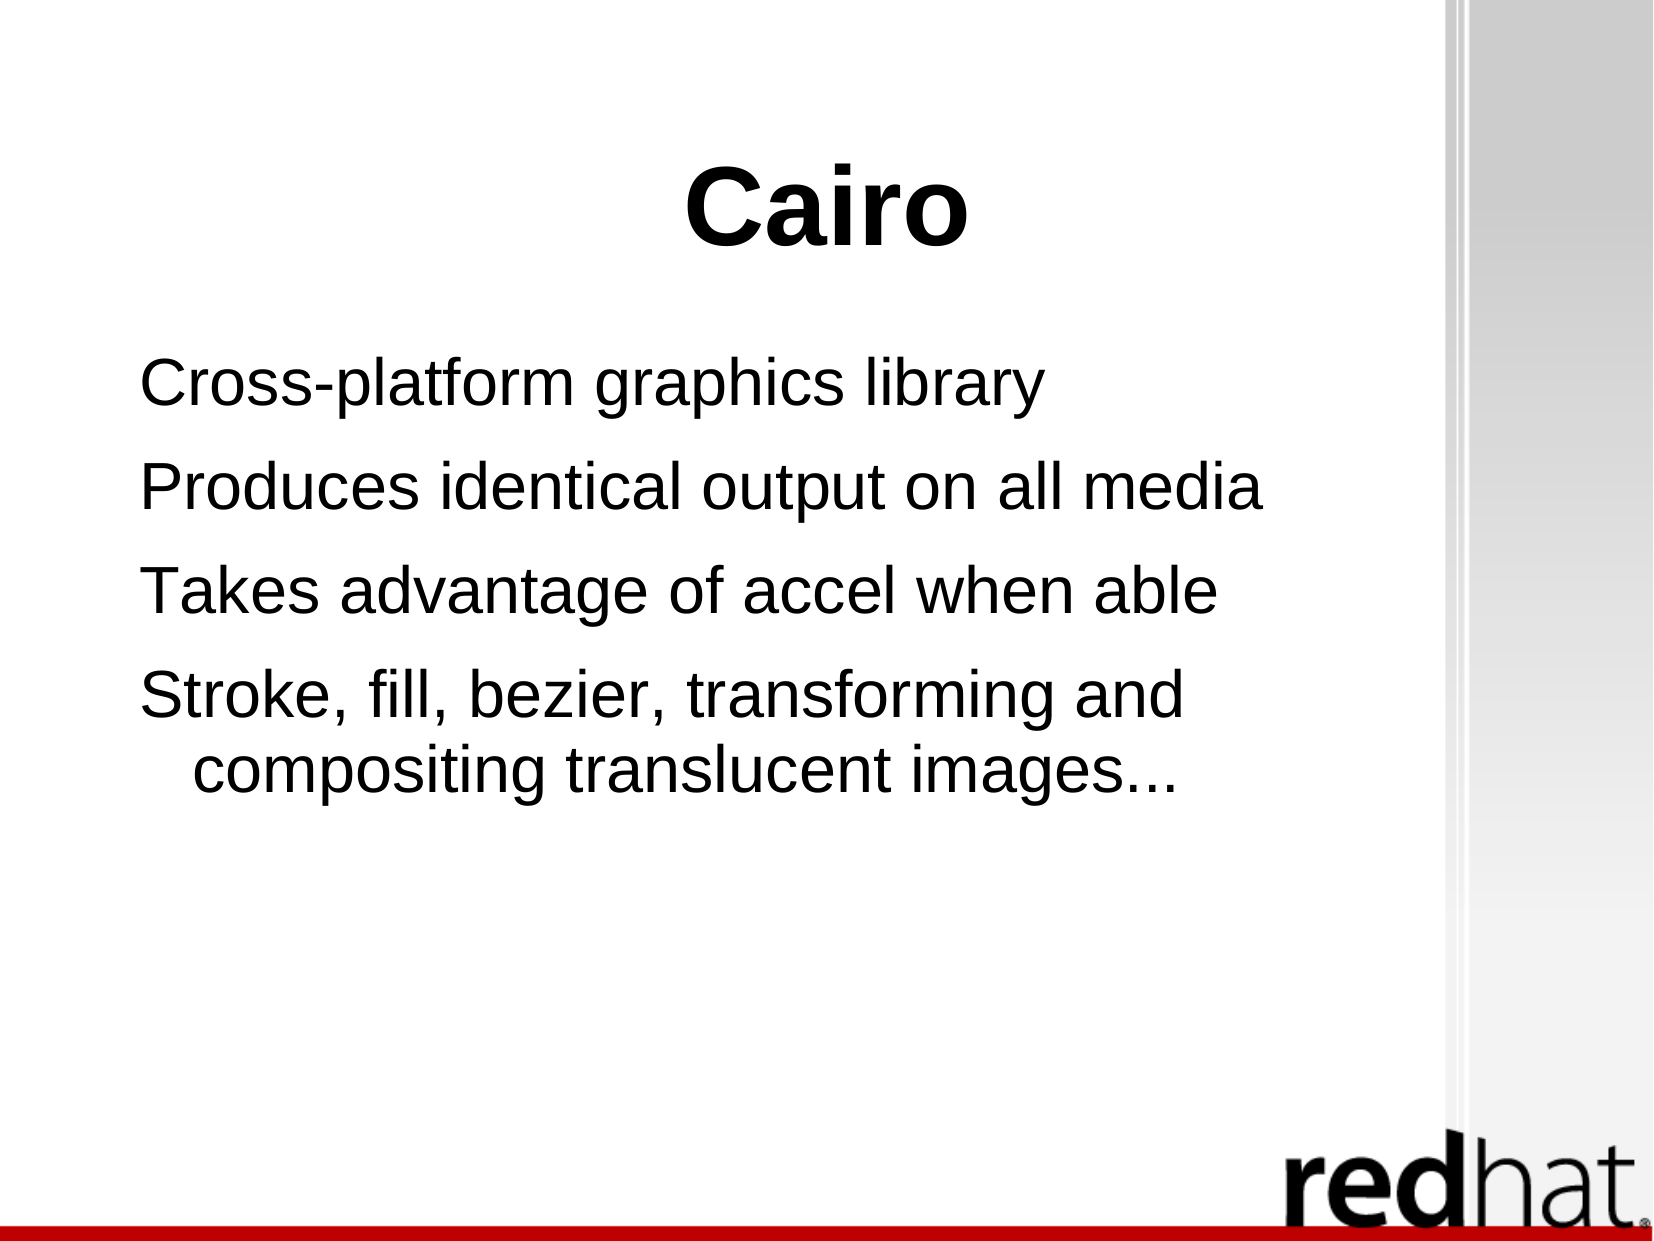

# Cairo
Cross-platform graphics library
Produces identical output on all media
Takes advantage of accel when able
Stroke, fill, bezier, transforming and compositing translucent images...